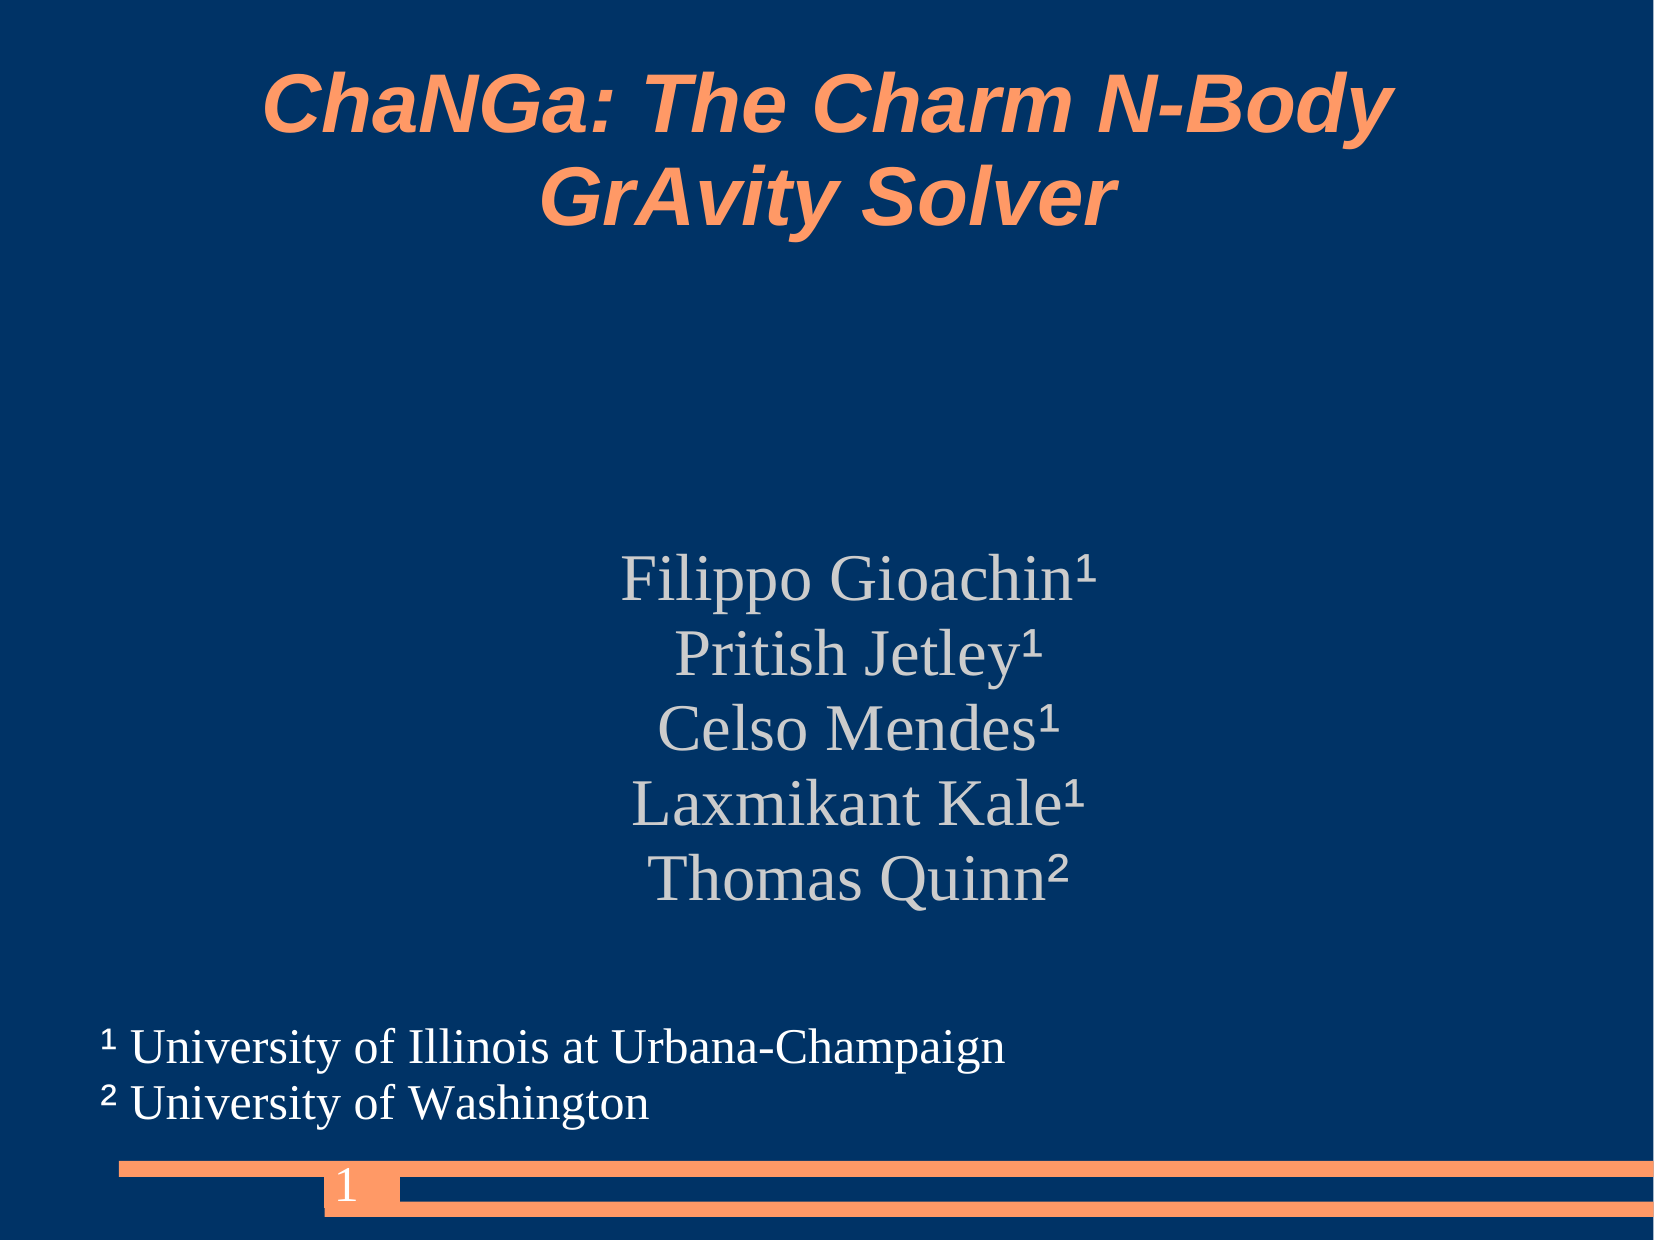

# ChaNGa: The Charm N-Body GrAvity Solver
Filippo Gioachin¹
Pritish Jetley¹
Celso Mendes¹
Laxmikant Kale¹
Thomas Quinn²
¹ University of Illinois at Urbana-Champaign
² University of Washington